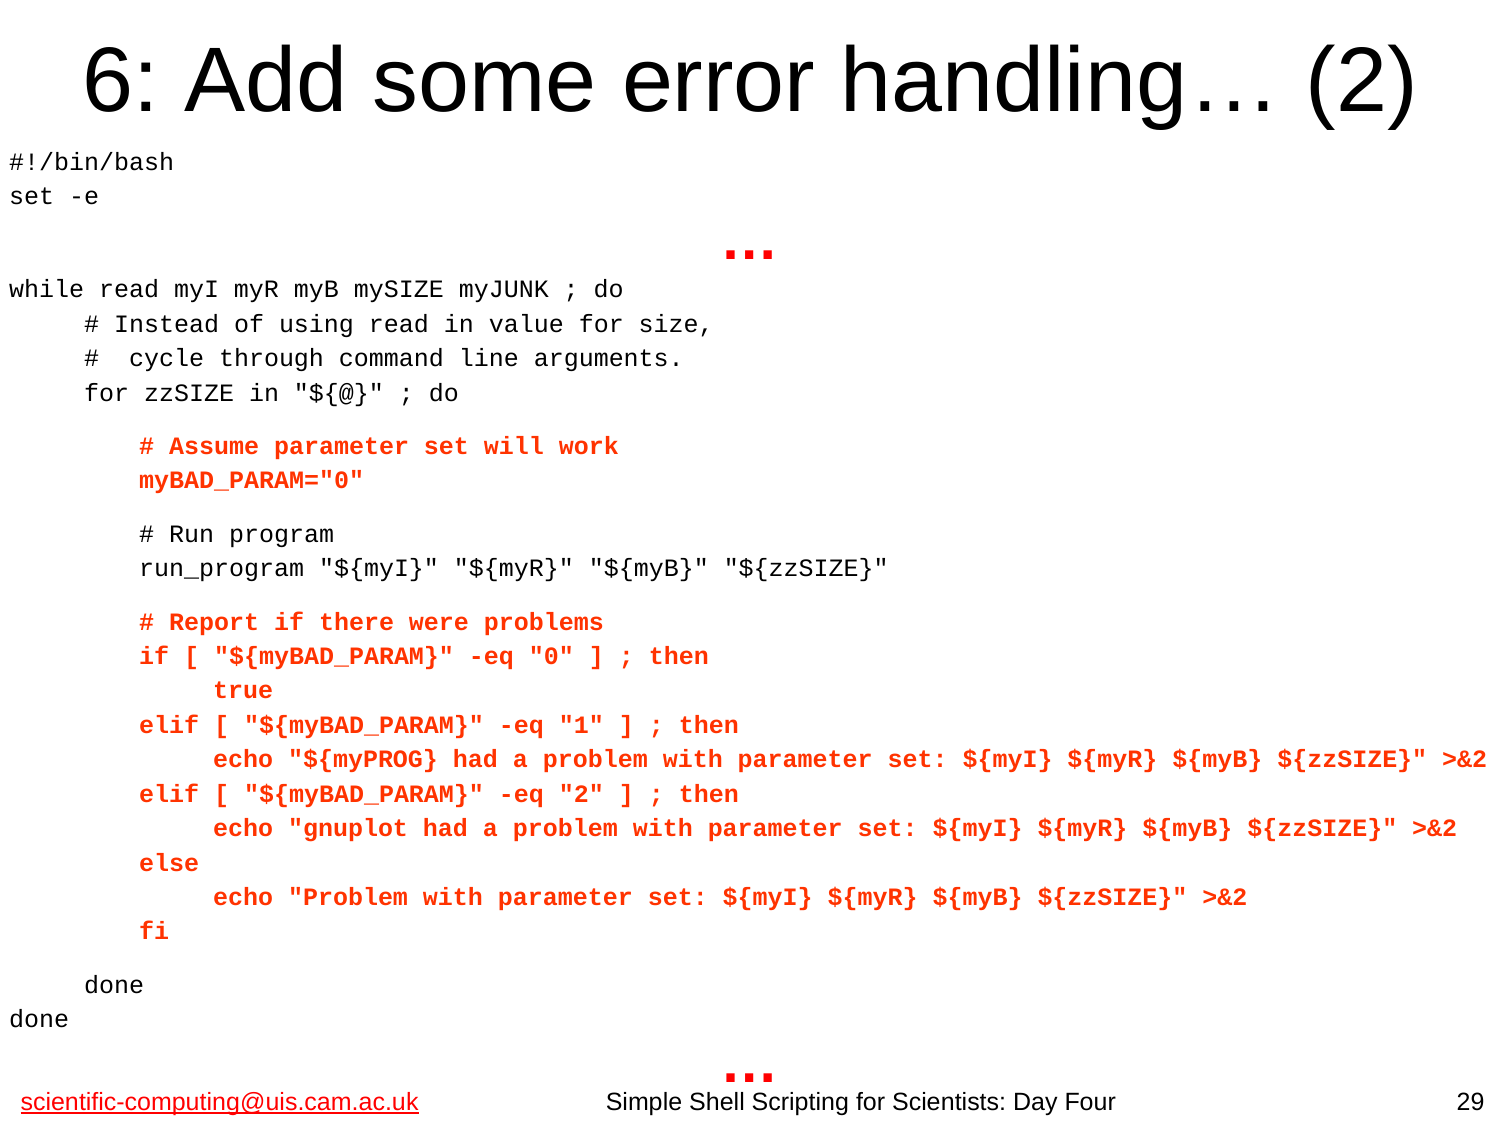

# 6: Add some error handling… (2)
#!/bin/bash
set -e
…
while read myI myR myB mySIZE myJUNK ; do
	# Instead of using read in value for size,
	# cycle through command line arguments.
	for zzSIZE in "${@}" ; do
		# Assume parameter set will work
		myBAD_PARAM="0"
		# Run program
		run_program "${myI}" "${myR}" "${myB}" "${zzSIZE}"
		# Report if there were problems
		if [ "${myBAD_PARAM}" -eq "0" ] ; then
			true
		elif [ "${myBAD_PARAM}" -eq "1" ] ; then
			echo "${myPROG} had a problem with parameter set: ${myI} ${myR} ${myB} ${zzSIZE}" >&2
		elif [ "${myBAD_PARAM}" -eq "2" ] ; then
			echo "gnuplot had a problem with parameter set: ${myI} ${myR} ${myB} ${zzSIZE}" >&2
		else
			echo "Problem with parameter set: ${myI} ${myR} ${myB} ${zzSIZE}" >&2
		fi
	done
done
…
escience-support@ucs.cam.ac.uk	Simple Shell Scripting for Scientists: Day Three
29